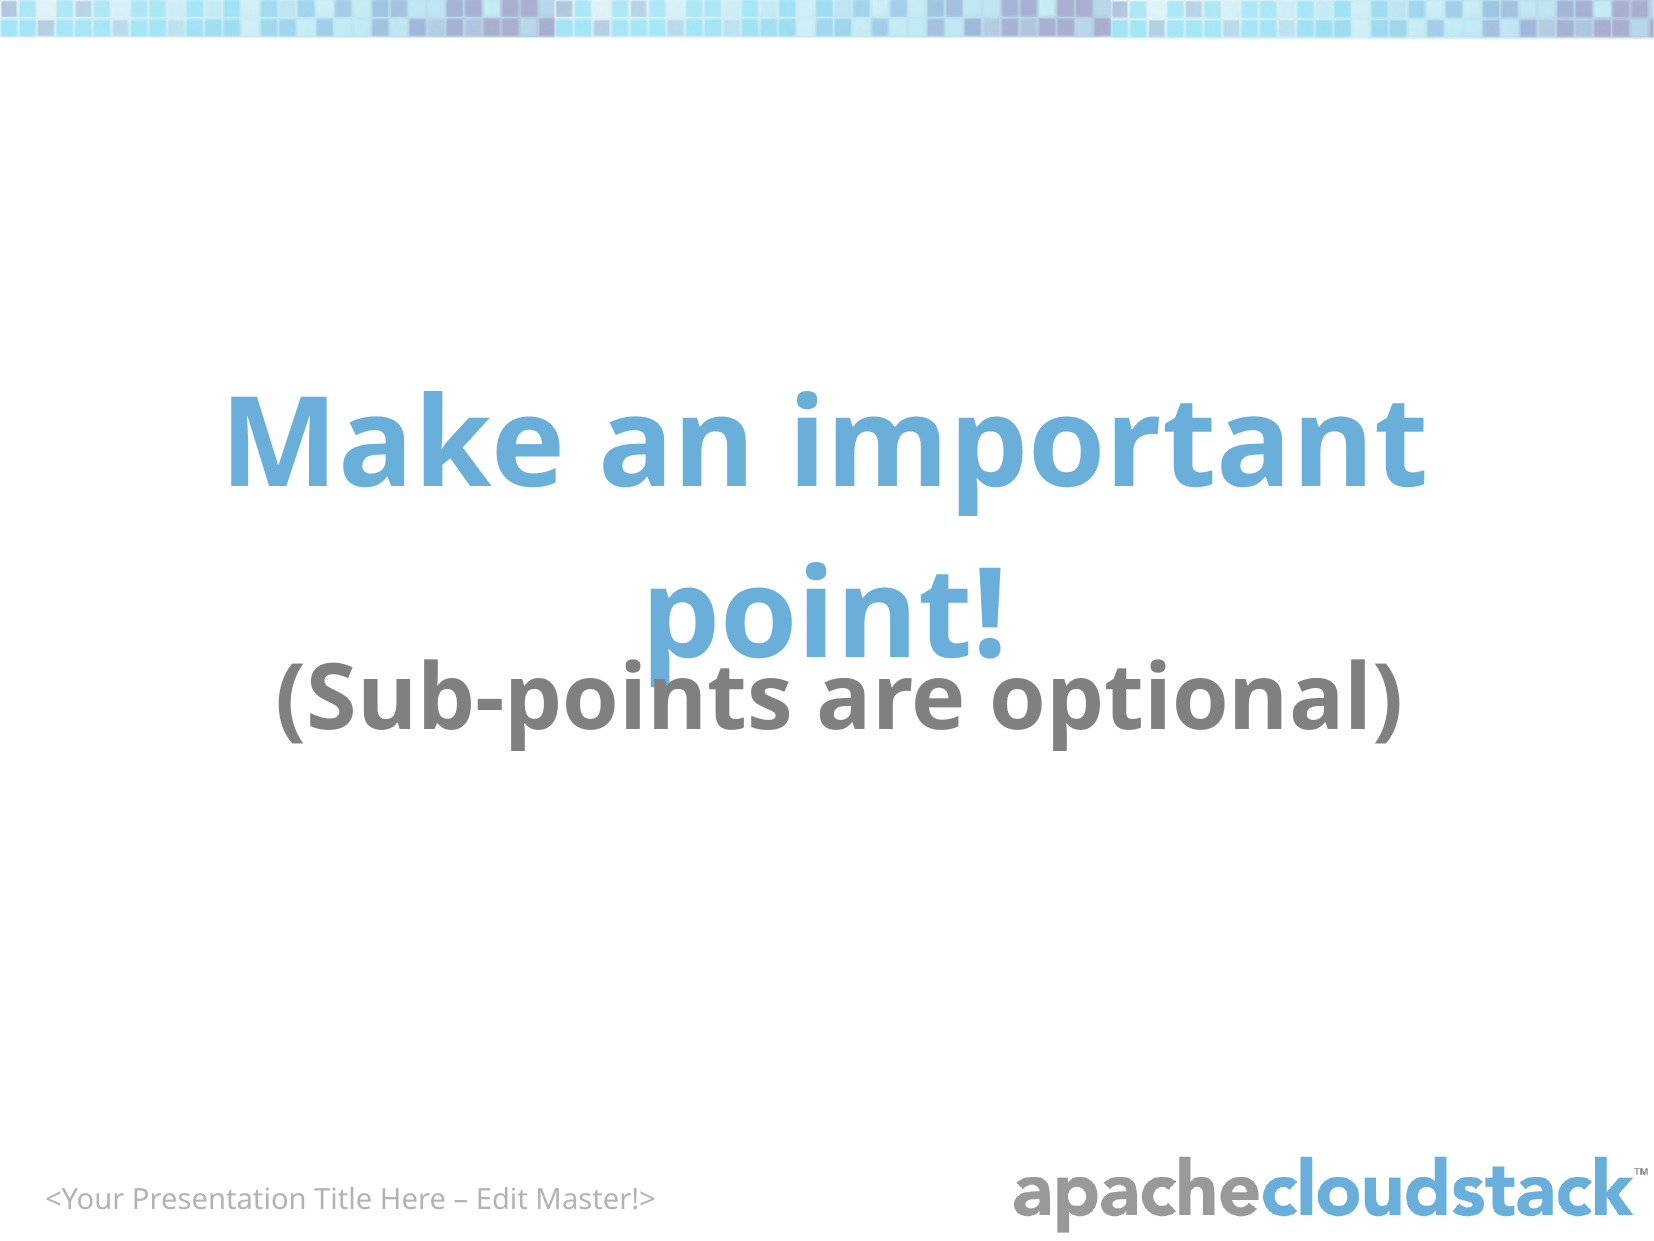

# Make an important point!
(Sub-points are optional)